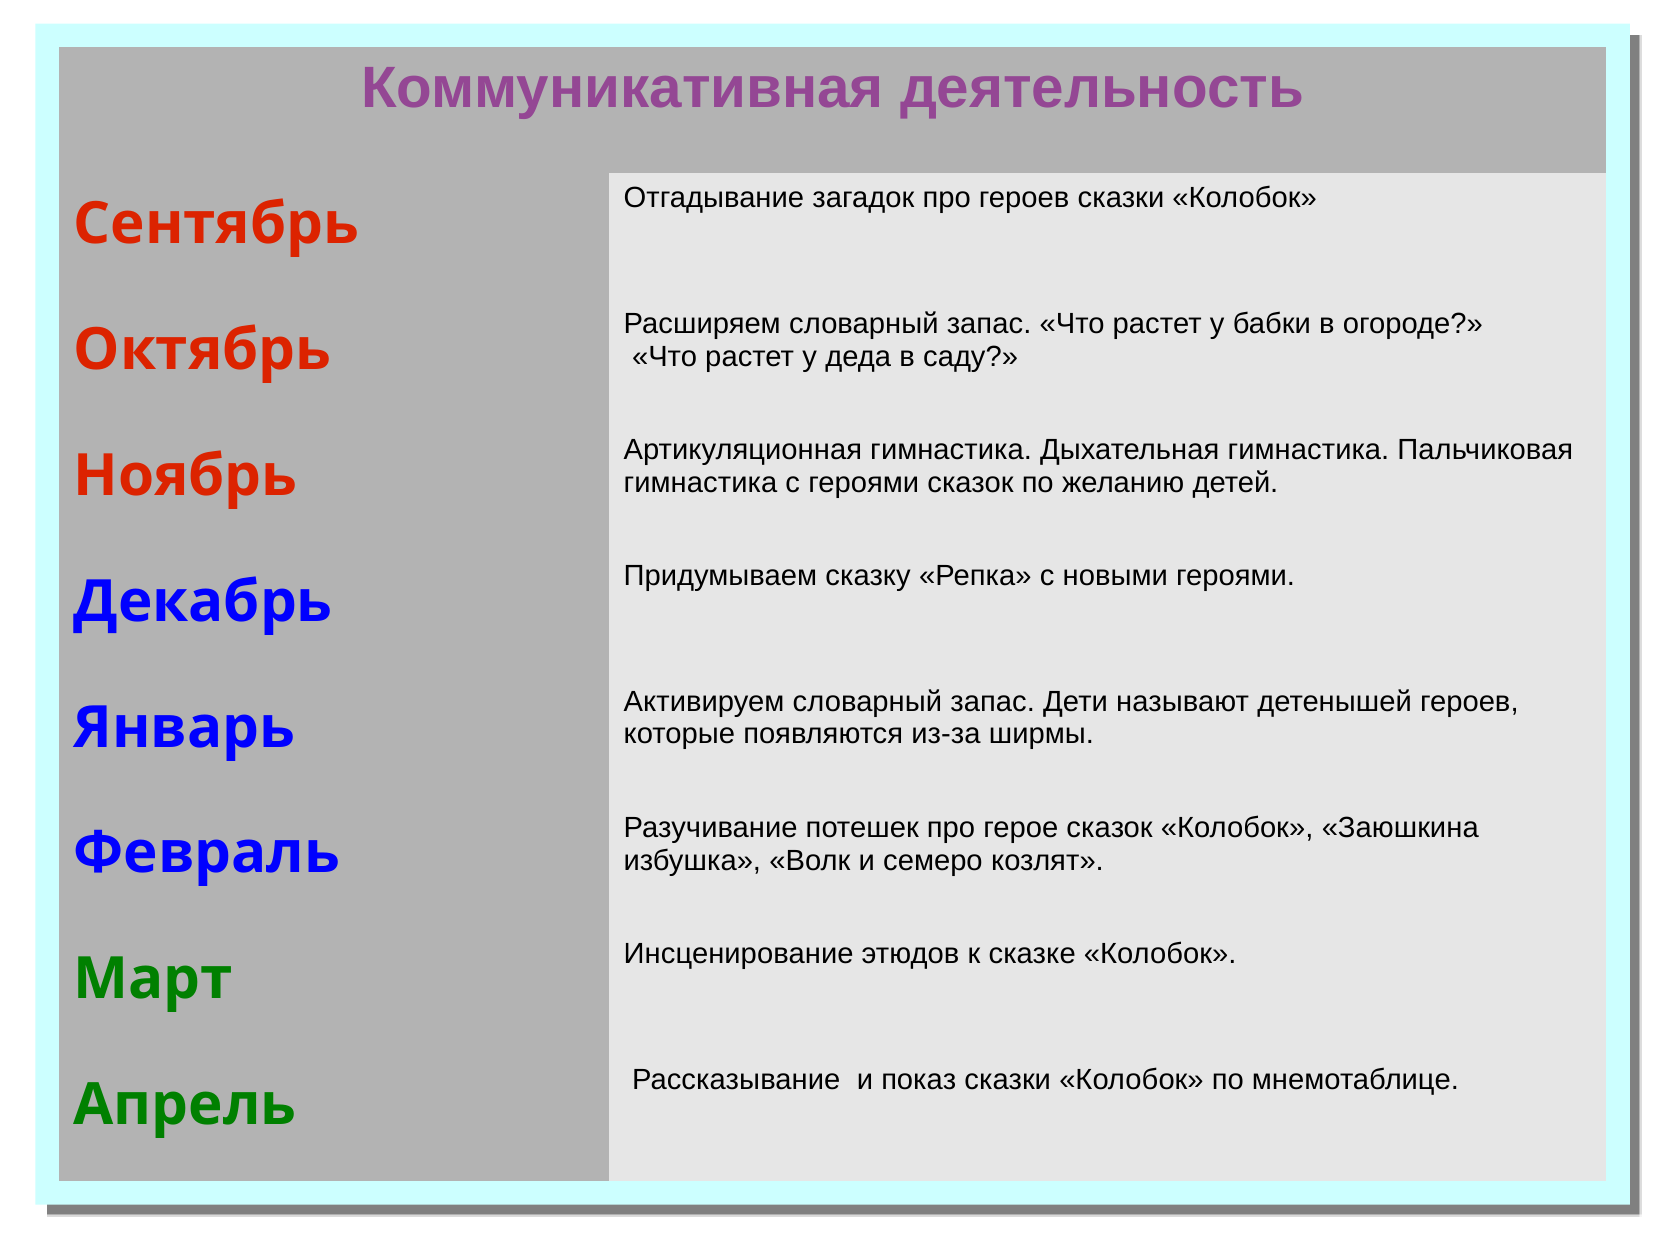

| Коммуникативная деятельность | |
| --- | --- |
| Сентябрь | Отгадывание загадок про героев сказки «Колобок» |
| Октябрь | Расширяем словарный запас. «Что растет у бабки в огороде?» «Что растет у деда в саду?» |
| Ноябрь | Артикуляционная гимнастика. Дыхательная гимнастика. Пальчиковая гимнастика с героями сказок по желанию детей. |
| Декабрь | Придумываем сказку «Репка» с новыми героями. |
| Январь | Активируем словарный запас. Дети называют детенышей героев, которые появляются из-за ширмы. |
| Февраль | Разучивание потешек про герое сказок «Колобок», «Заюшкина избушка», «Волк и семеро козлят». |
| Март | Инсценирование этюдов к сказке «Колобок». |
| Апрель | Рассказывание и показ сказки «Колобок» по мнемотаблице. |